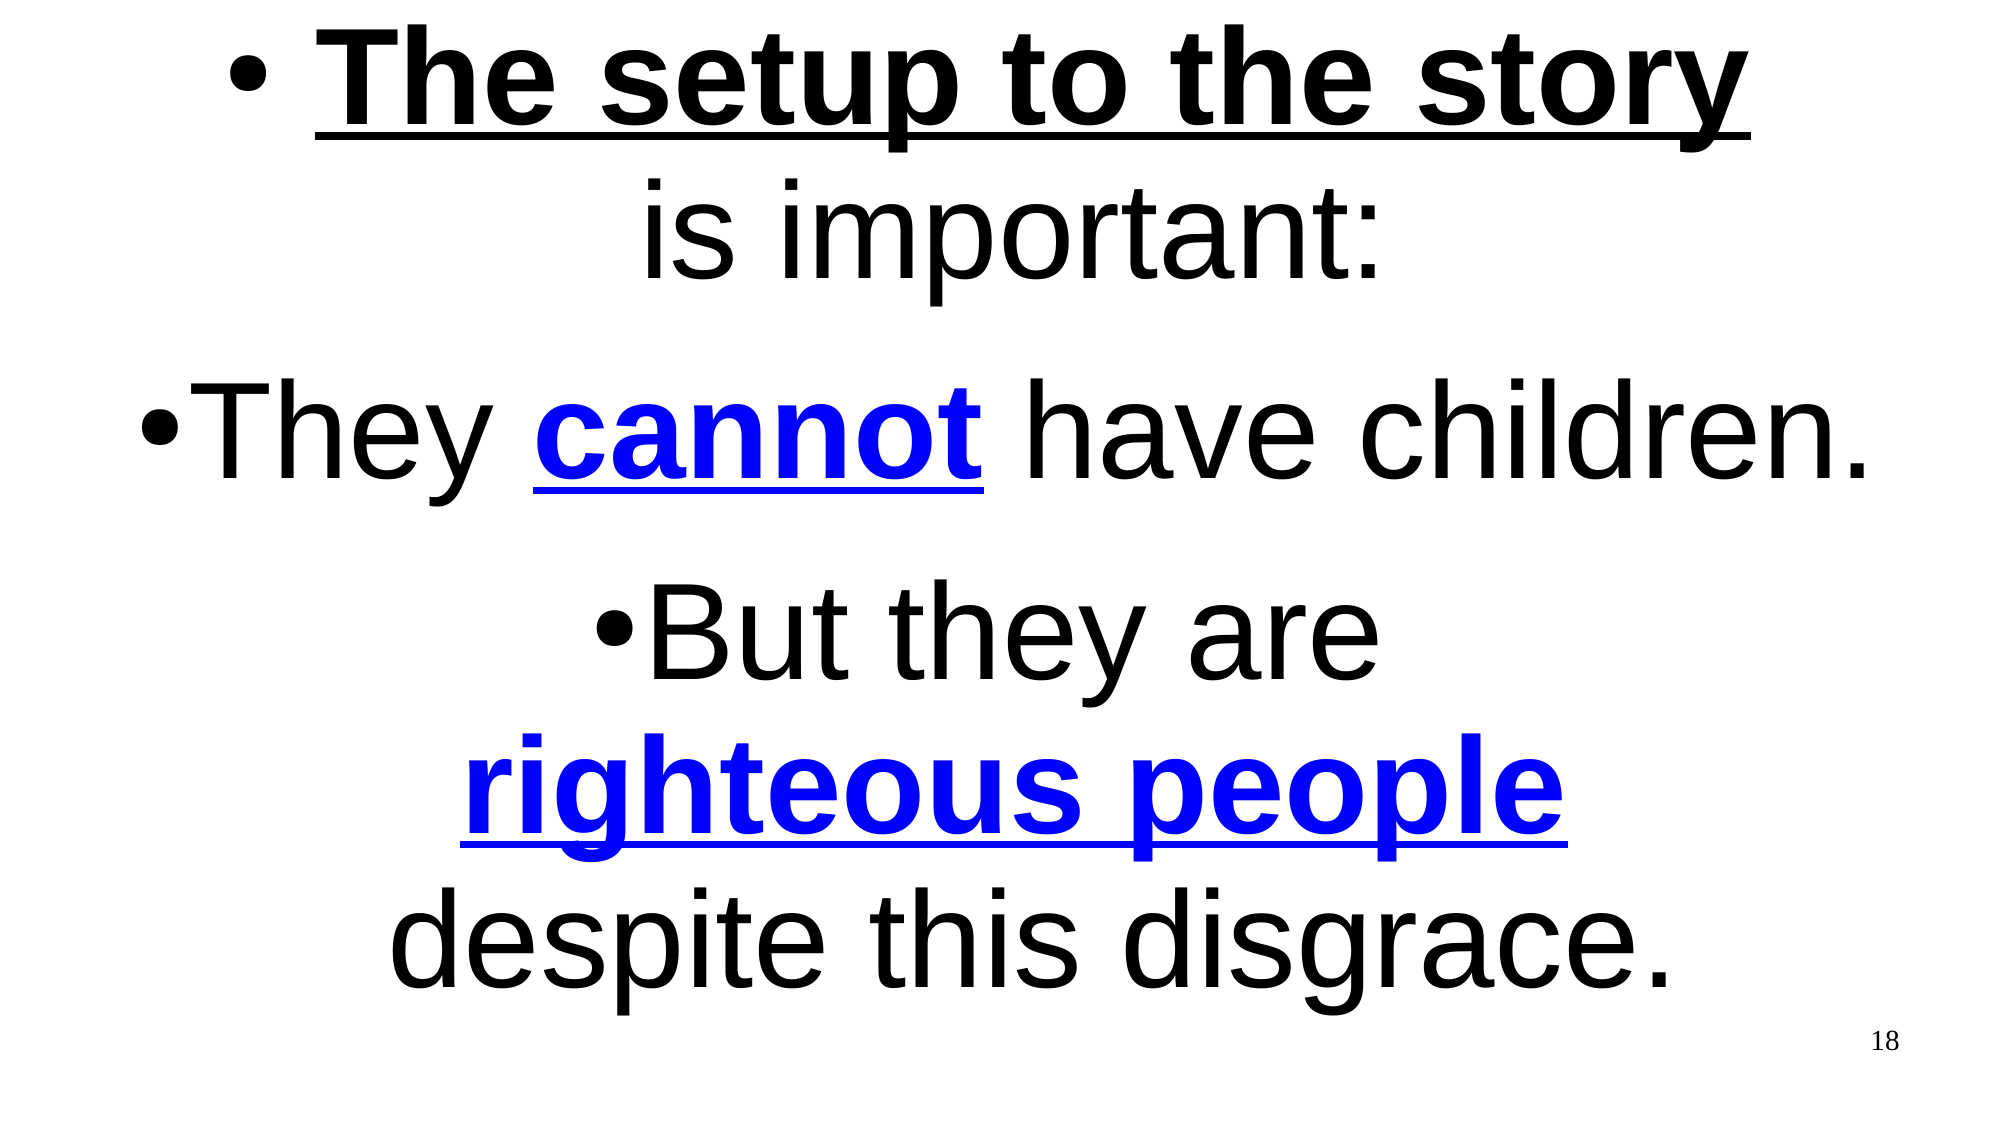

# The setup to the story is important:
They cannot have children.
But they are
righteous people
despite this disgrace.
18